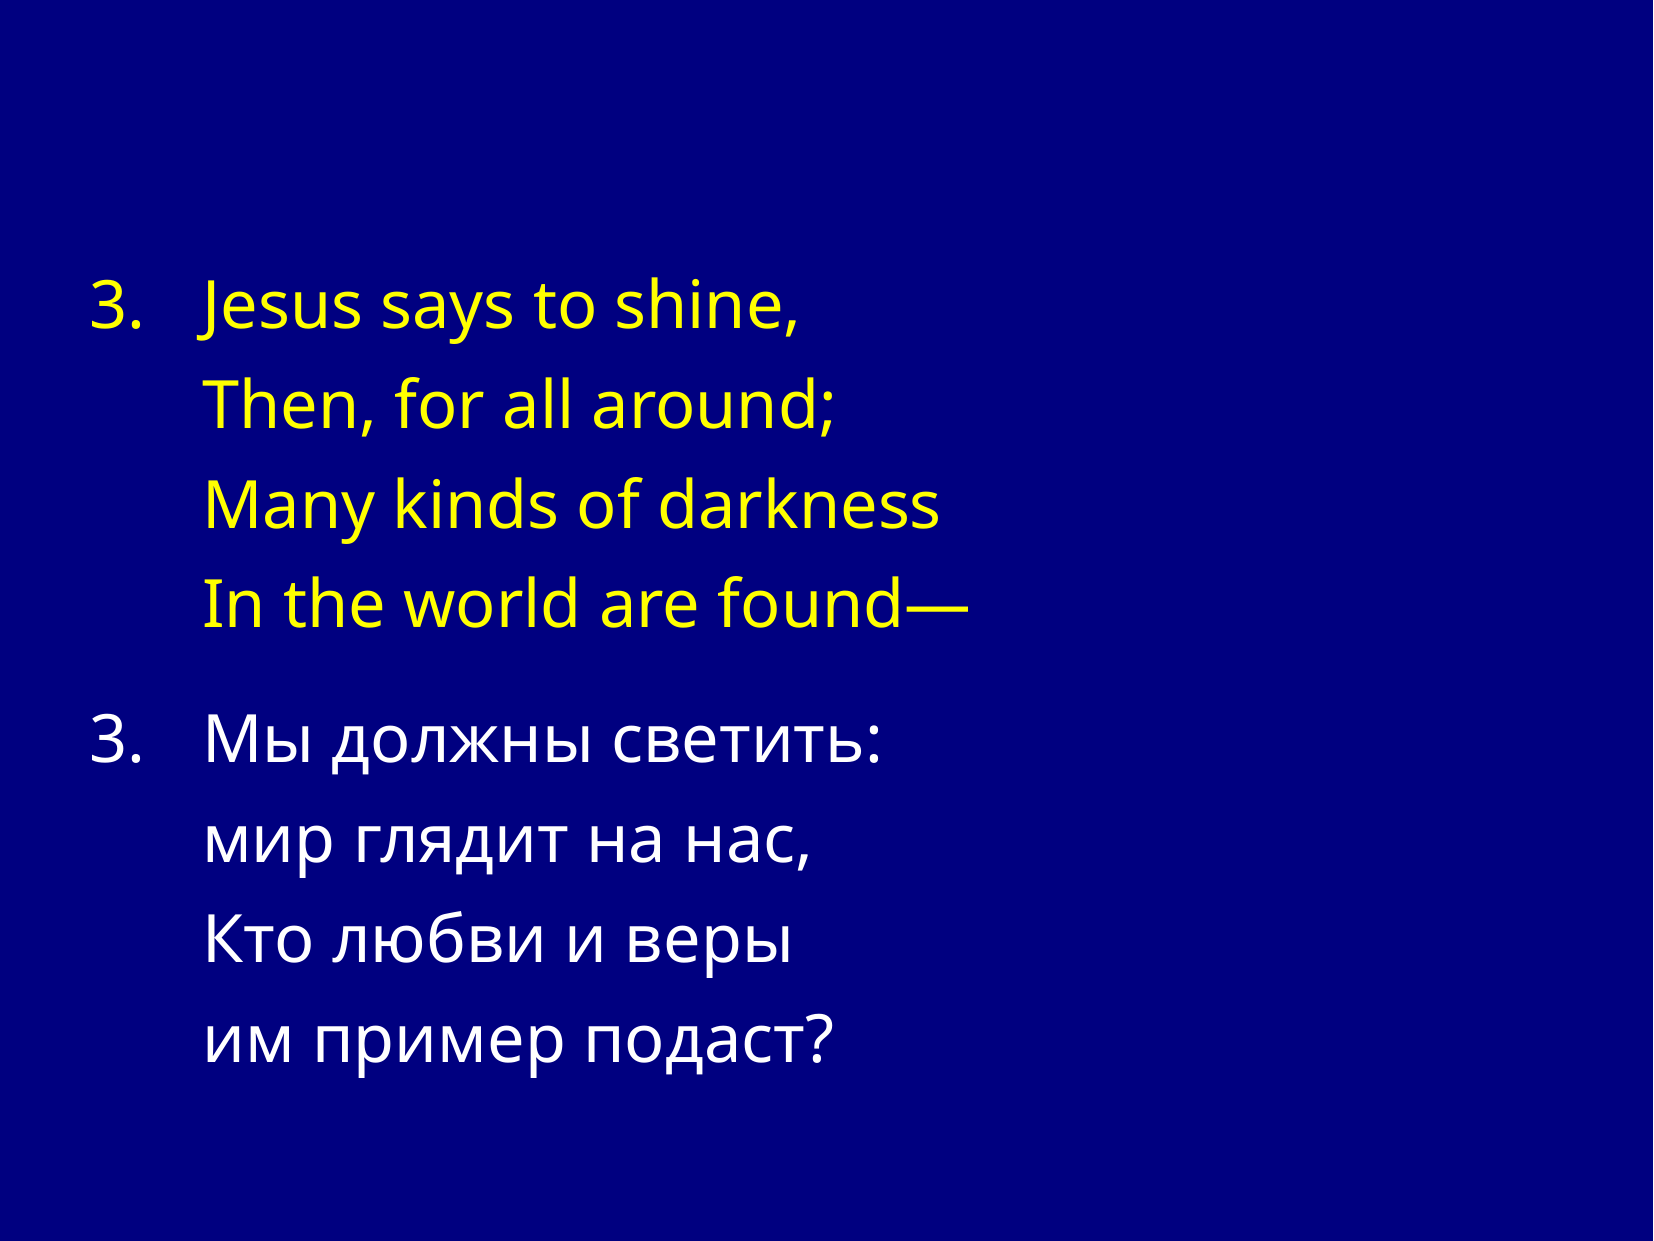

3.	Jesus says to shine,
	Then, for all around;
	Many kinds of darkness
	In the world are found—
3.	Мы должны светить:
	мир глядит на нас,
	Кто любви и веры
	им пример подаст?